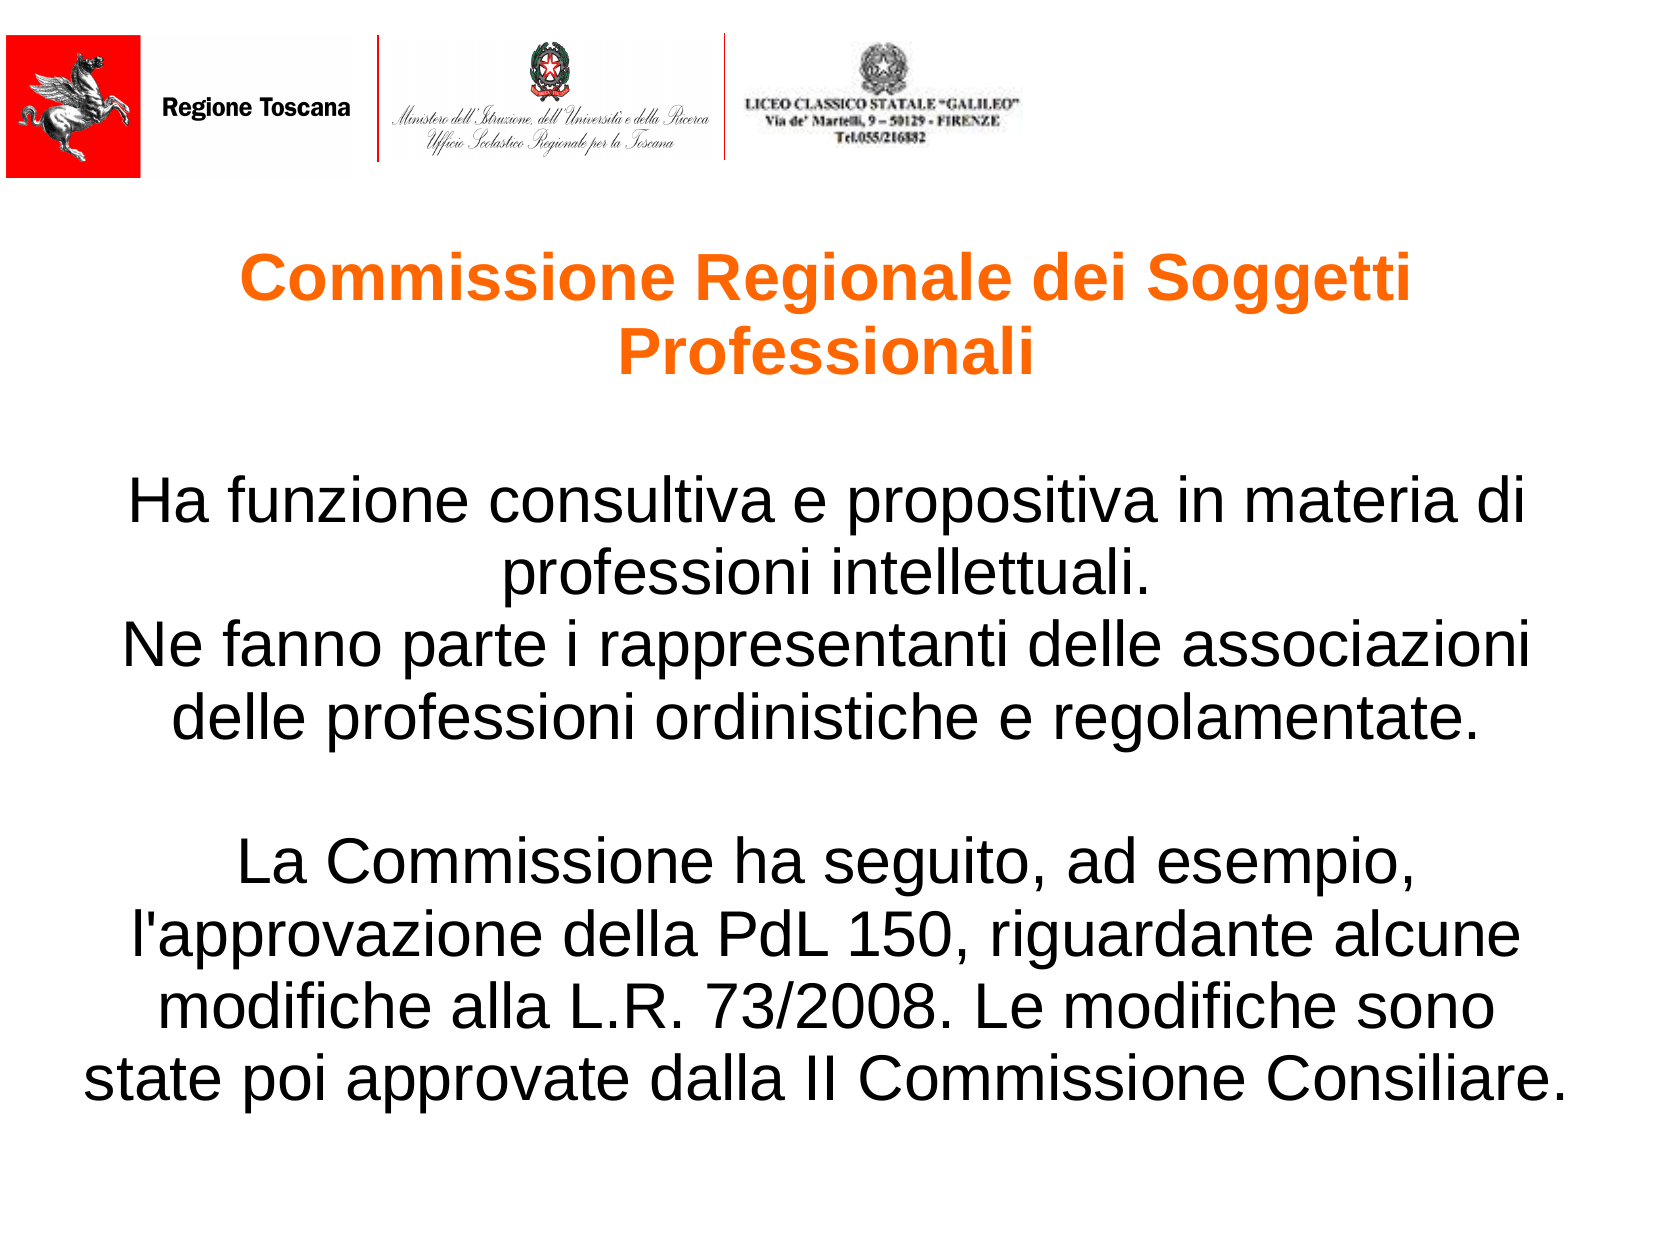

# Commissione Regionale dei Soggetti Professionali
Ha funzione consultiva e propositiva in materia di professioni intellettuali.
Ne fanno parte i rappresentanti delle associazioni delle professioni ordinistiche e regolamentate.
La Commissione ha seguito, ad esempio, l'approvazione della PdL 150, riguardante alcune modifiche alla L.R. 73/2008. Le modifiche sono state poi approvate dalla II Commissione Consiliare.